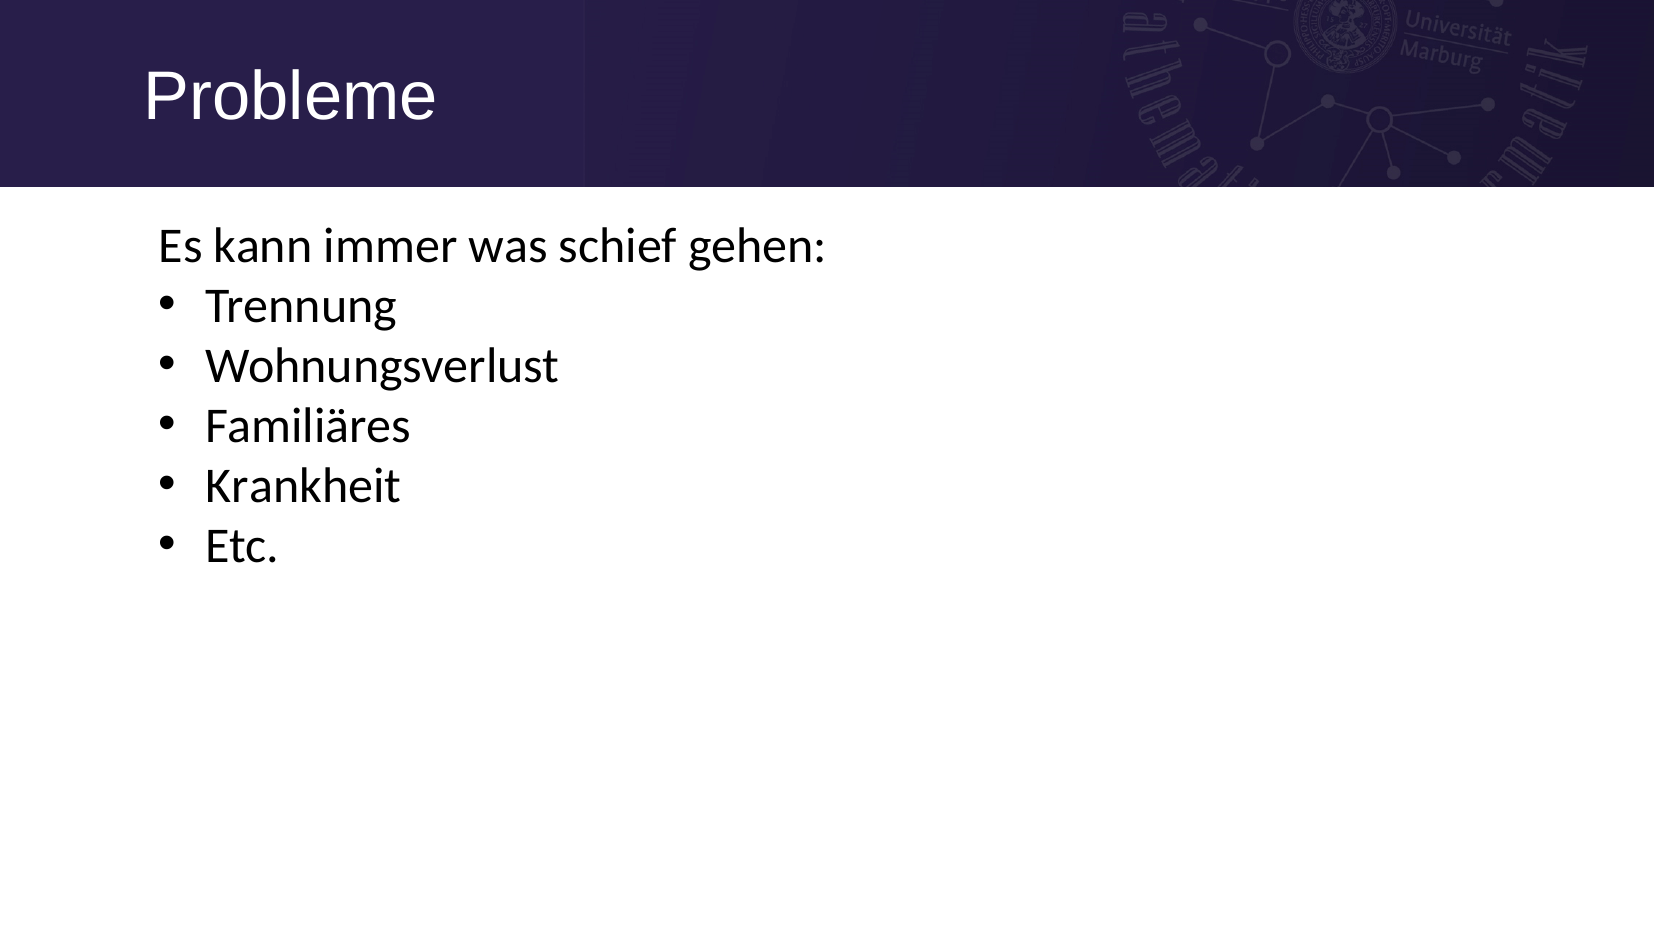

Probleme
#
Es kann immer was schief gehen:
Trennung
Wohnungsverlust
Familiäres
Krankheit
Etc.